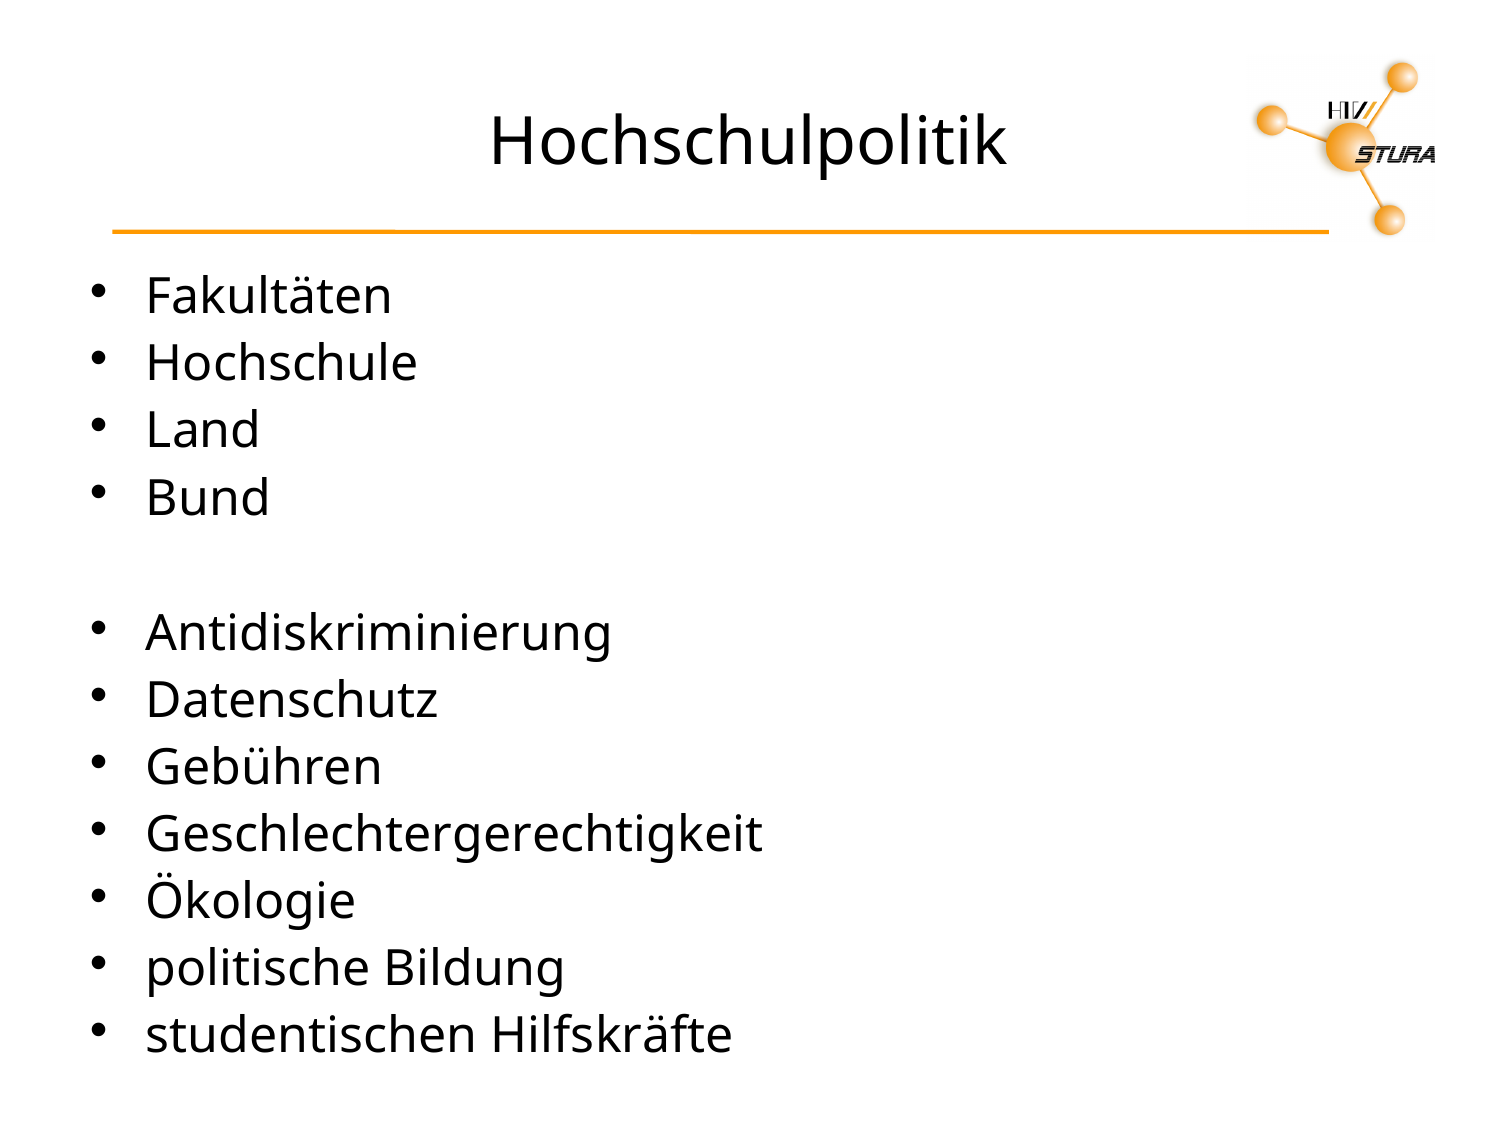

# Hochschulpolitik
Fakultäten
Hochschule
Land
Bund
Antidiskriminierung
Datenschutz
Gebühren
Geschlechtergerechtigkeit
Ökologie
politische Bildung
studentischen Hilfskräfte